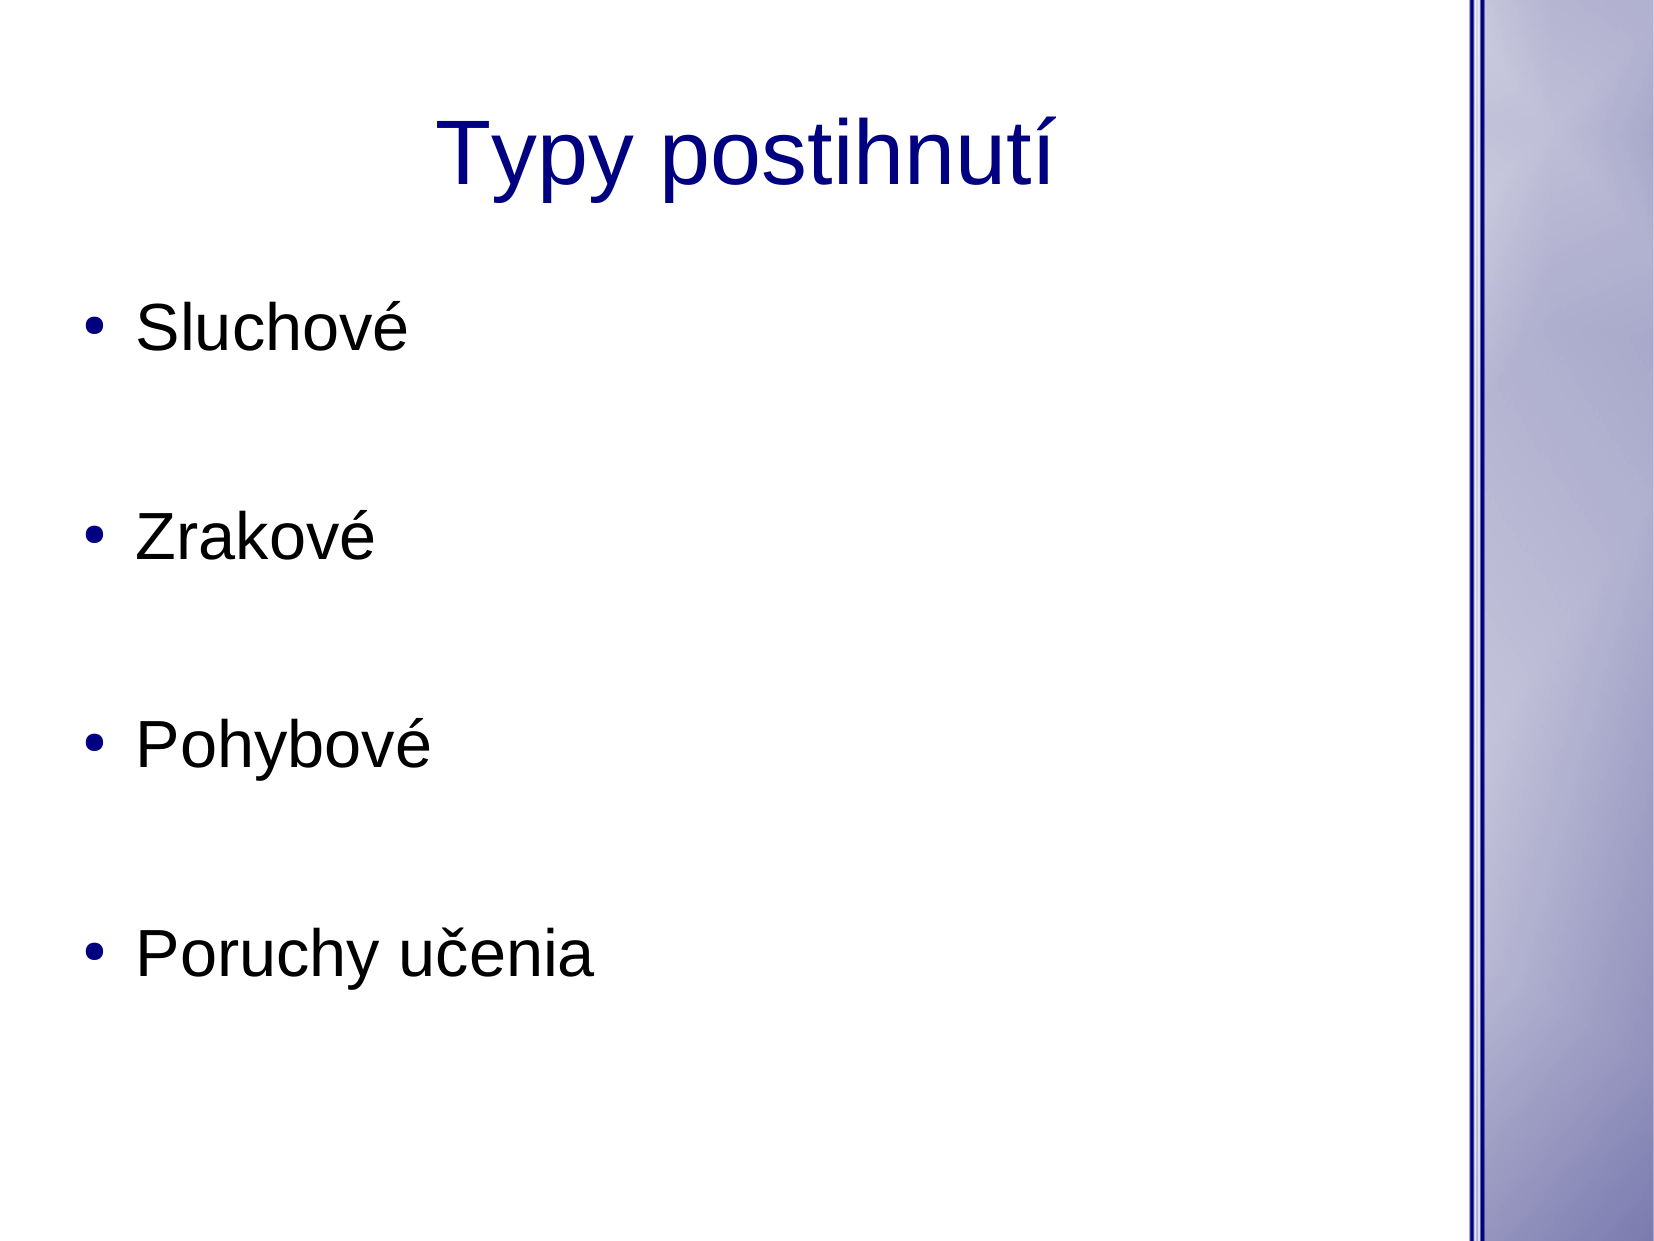

# Typy postihnutí
Sluchové
Zrakové
Pohybové
Poruchy učenia